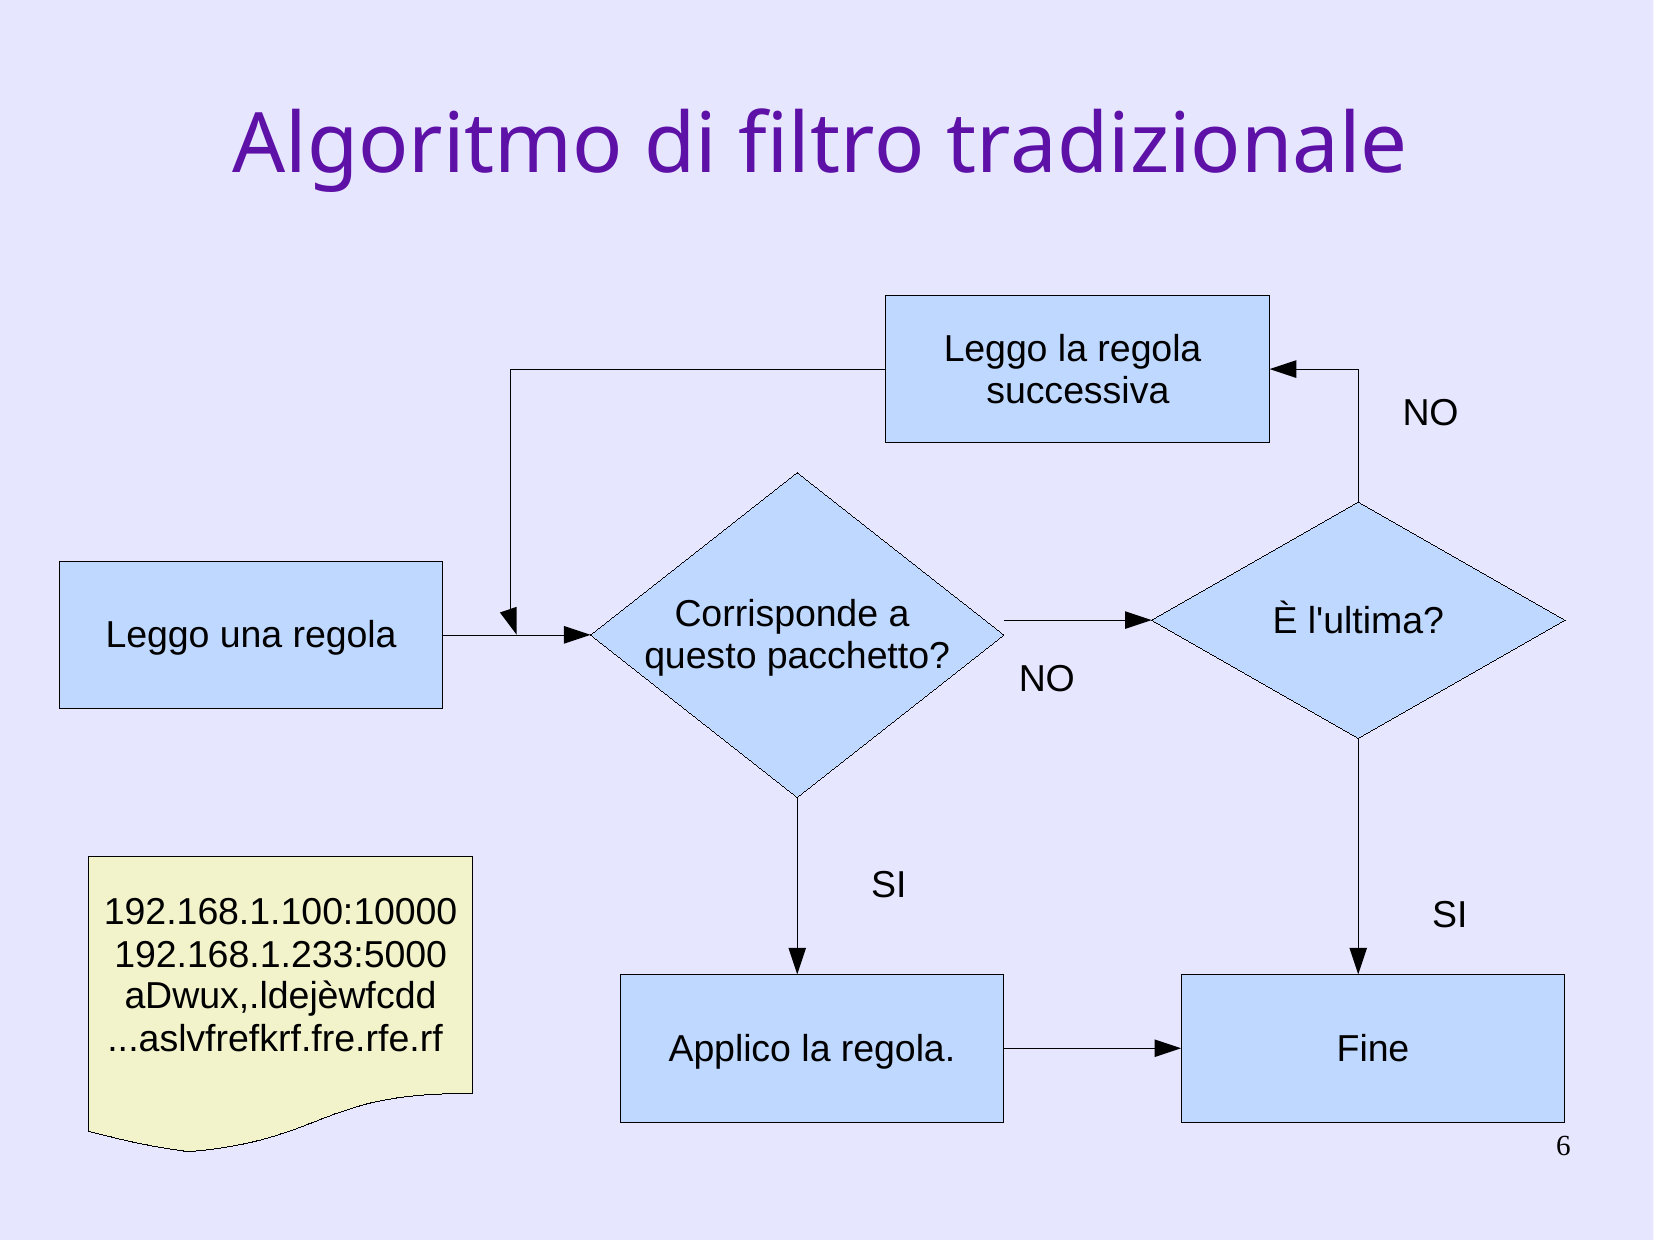

# Algoritmo di filtro tradizionale
Leggo la regola
successiva
NO
Corrisponde a
questo pacchetto?
È l'ultima?
Leggo una regola
NO
192.168.1.100:10000
192.168.1.233:5000
aDwux,.ldejèwfcdd
...aslvfrefkrf.fre.rfe.rf
SI
SI
Applico la regola.
Fine
6